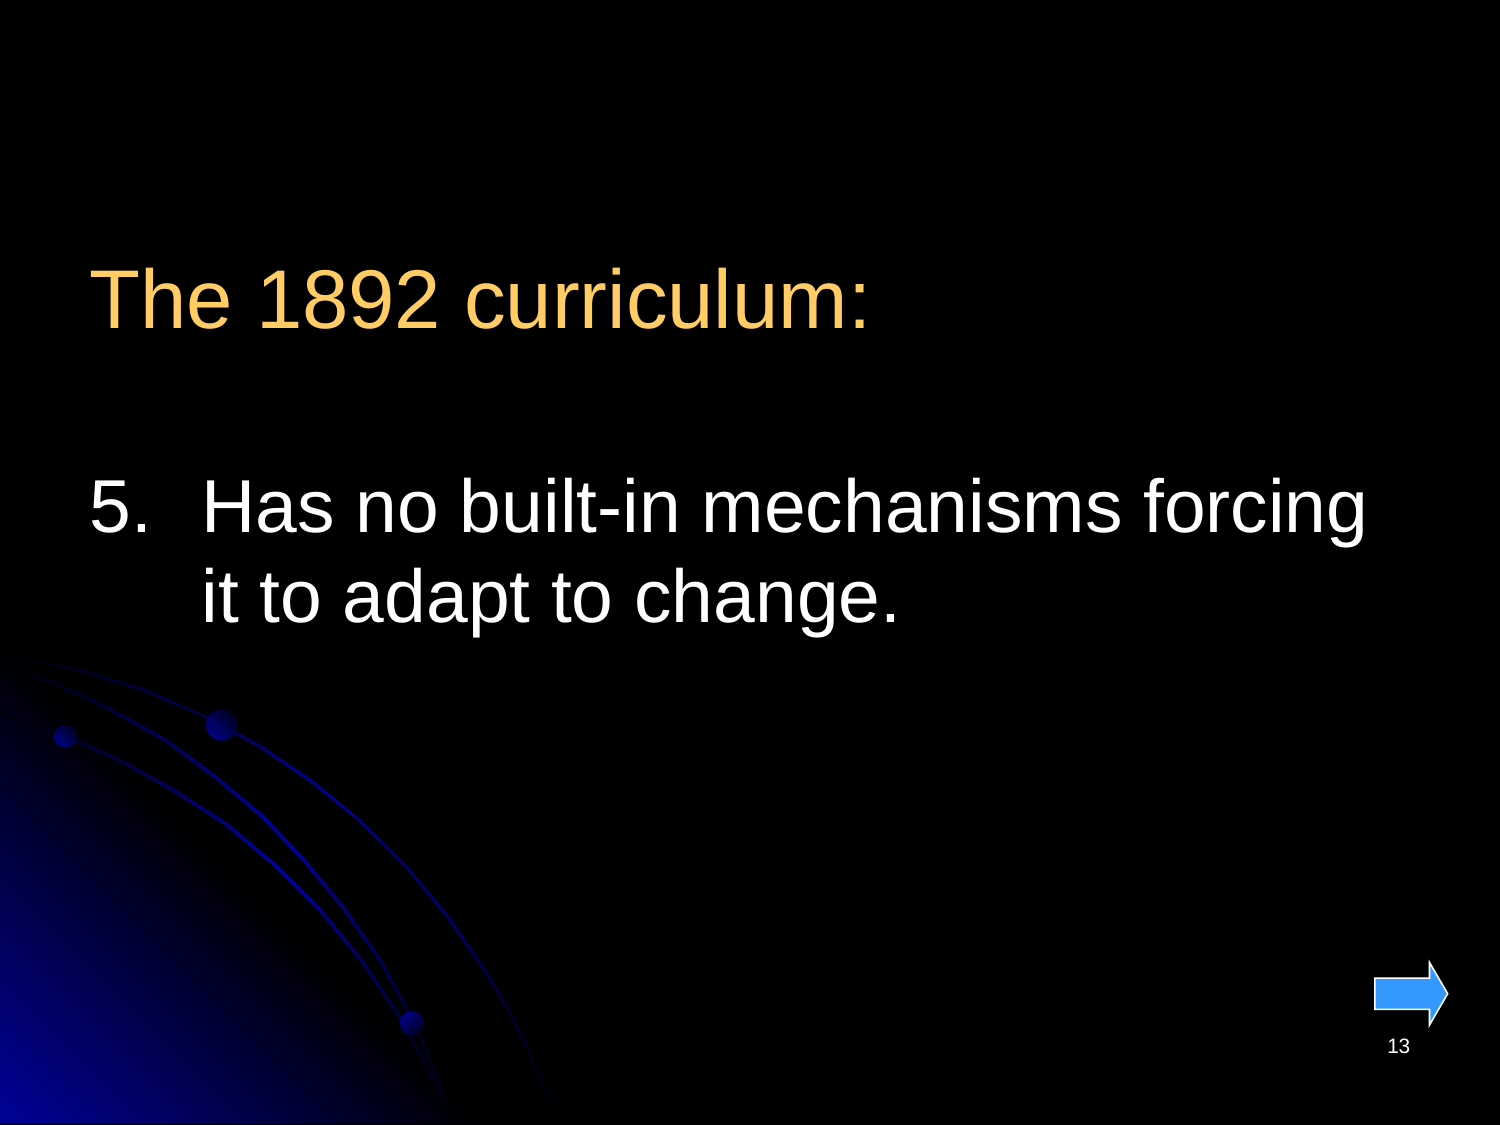

The 1892 curriculum:
5.	Has no built-in mechanisms forcing it to adapt to change.
13